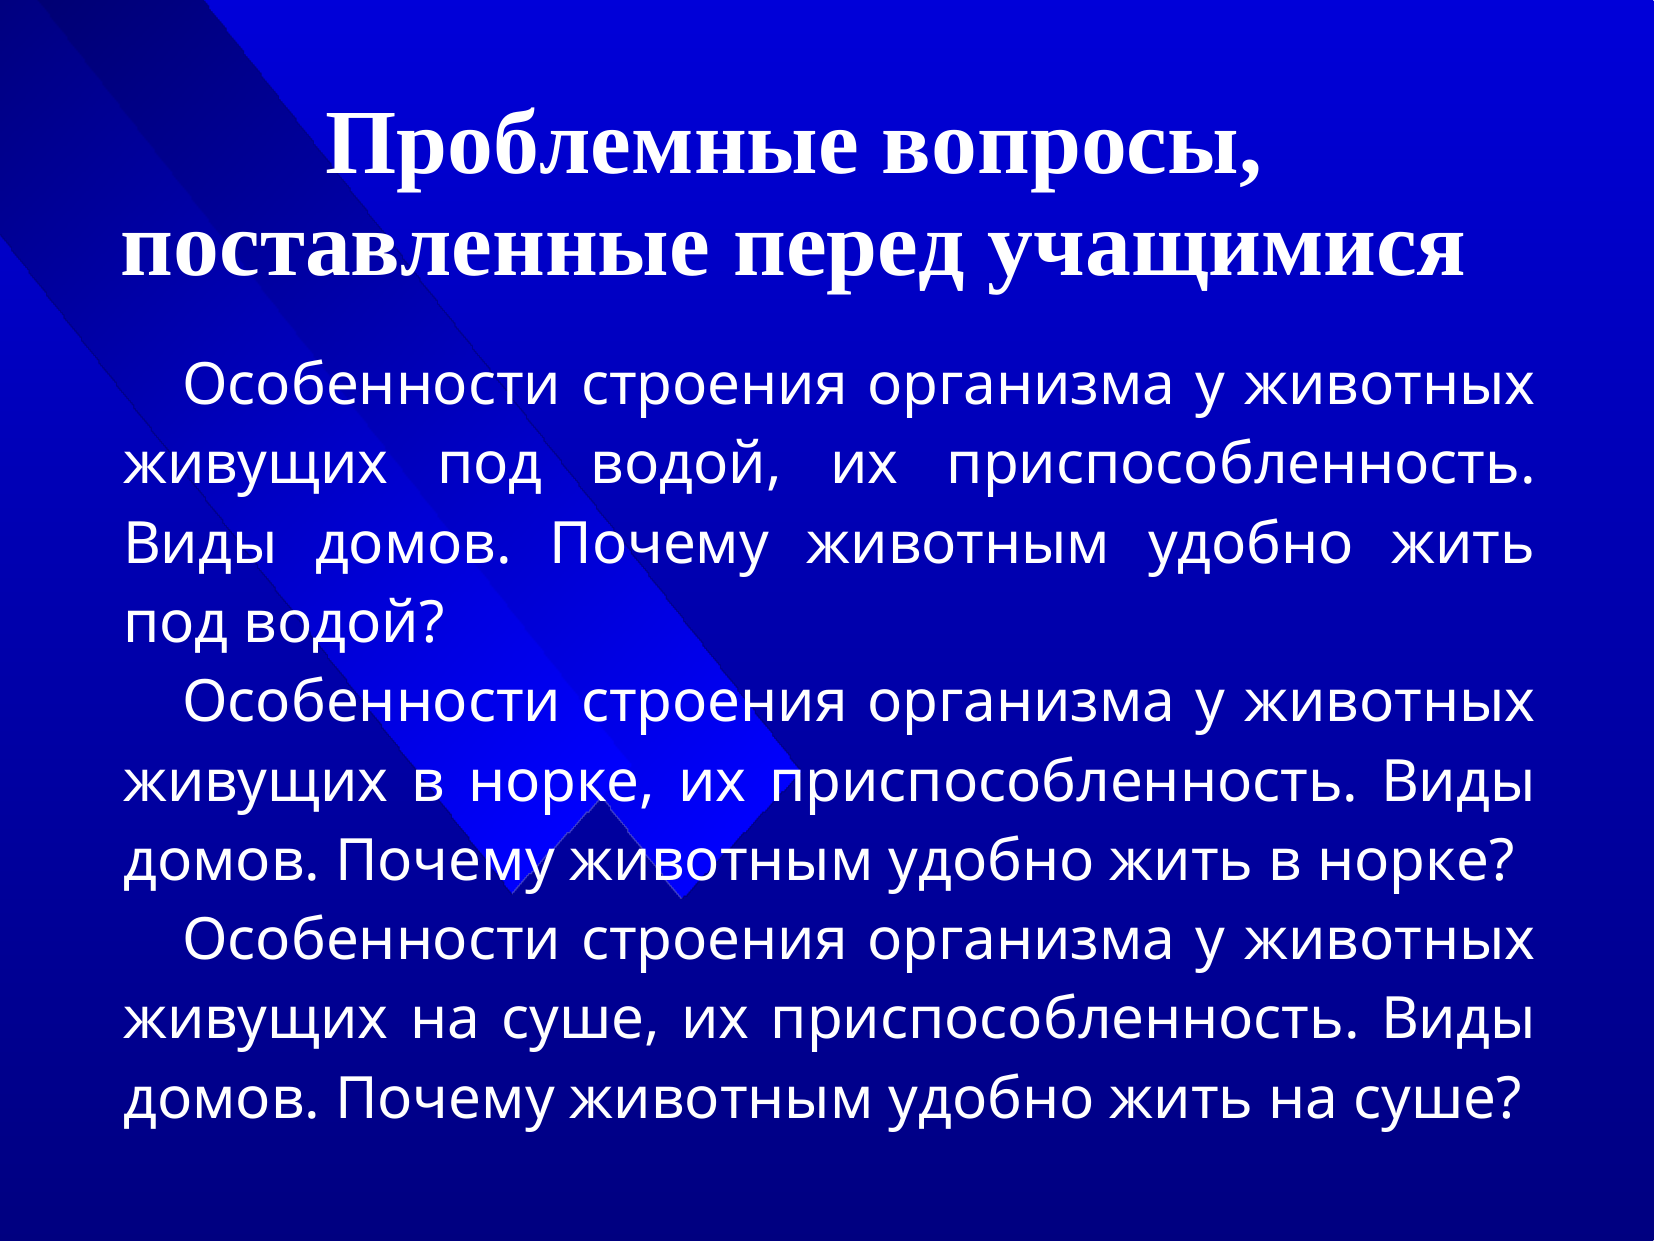

# Проблемные вопросы, поставленные перед учащимися
 Особенности строения организма у животных живущих под водой, их приспособленность. Виды домов. Почему животным удобно жить под водой?
 Особенности строения организма у животных живущих в норке, их приспособленность. Виды домов. Почему животным удобно жить в норке?
 Особенности строения организма у животных живущих на суше, их приспособленность. Виды домов. Почему животным удобно жить на суше?